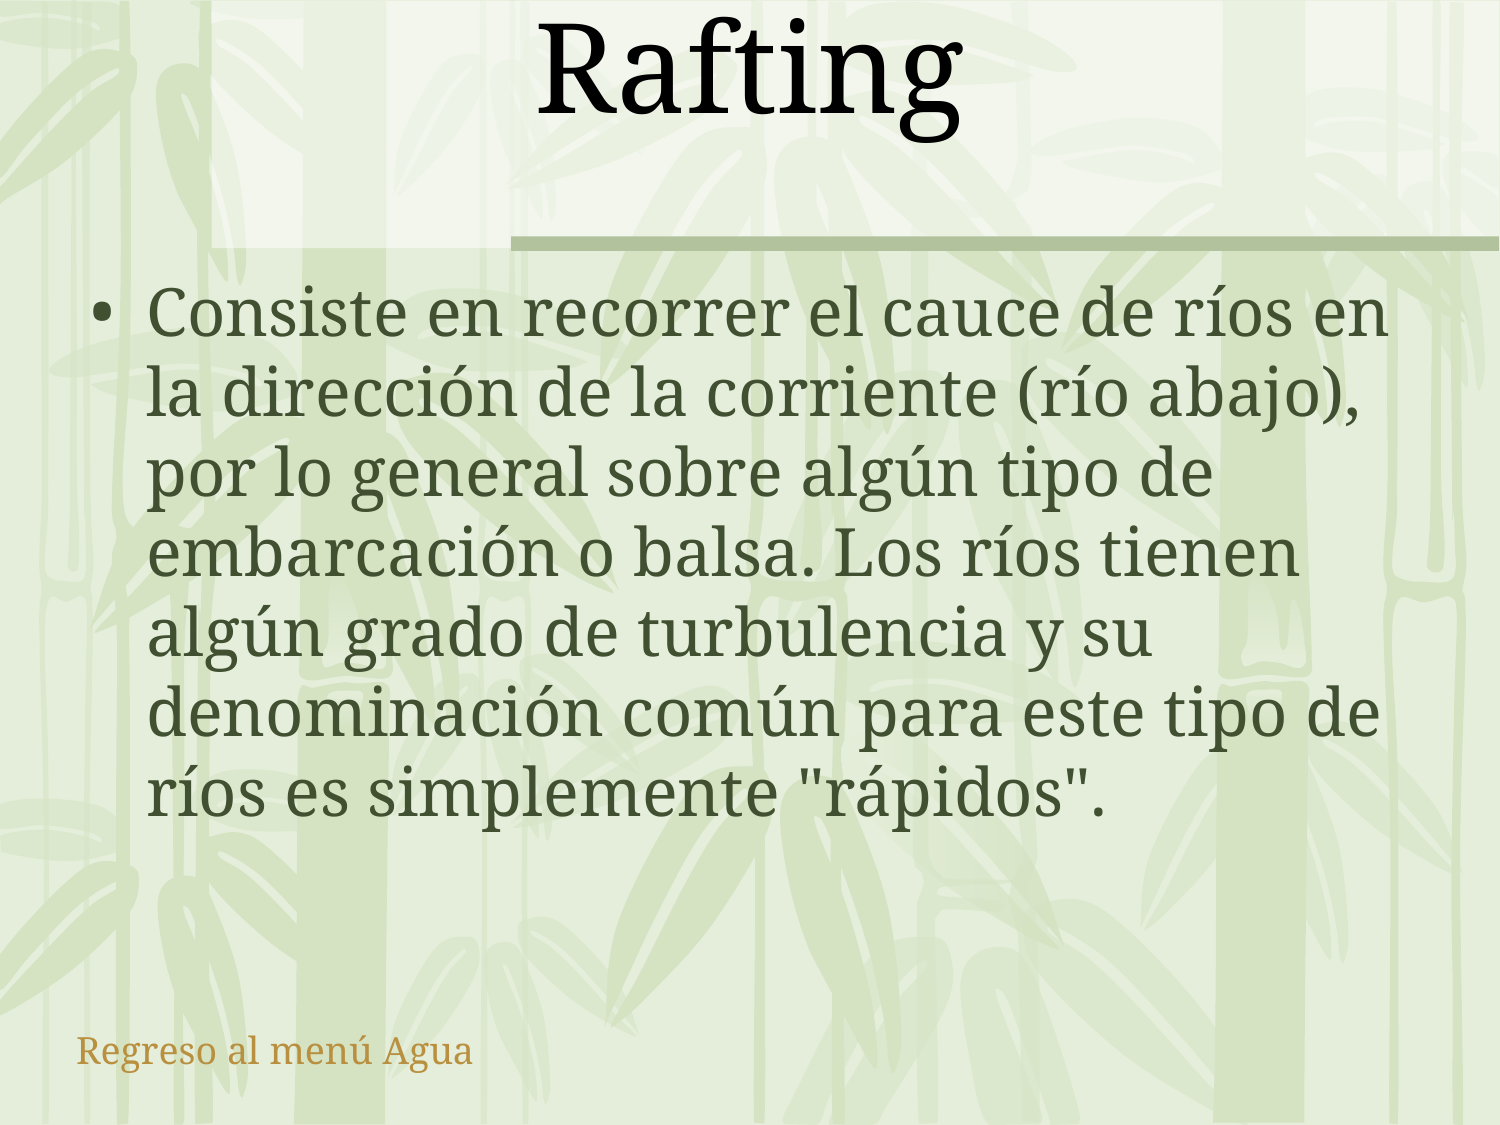

# Rafting
Consiste en recorrer el cauce de ríos en la dirección de la corriente (río abajo), por lo general sobre algún tipo de embarcación o balsa. Los ríos tienen algún grado de turbulencia y su denominación común para este tipo de ríos es simplemente "rápidos".
Regreso al menú Agua